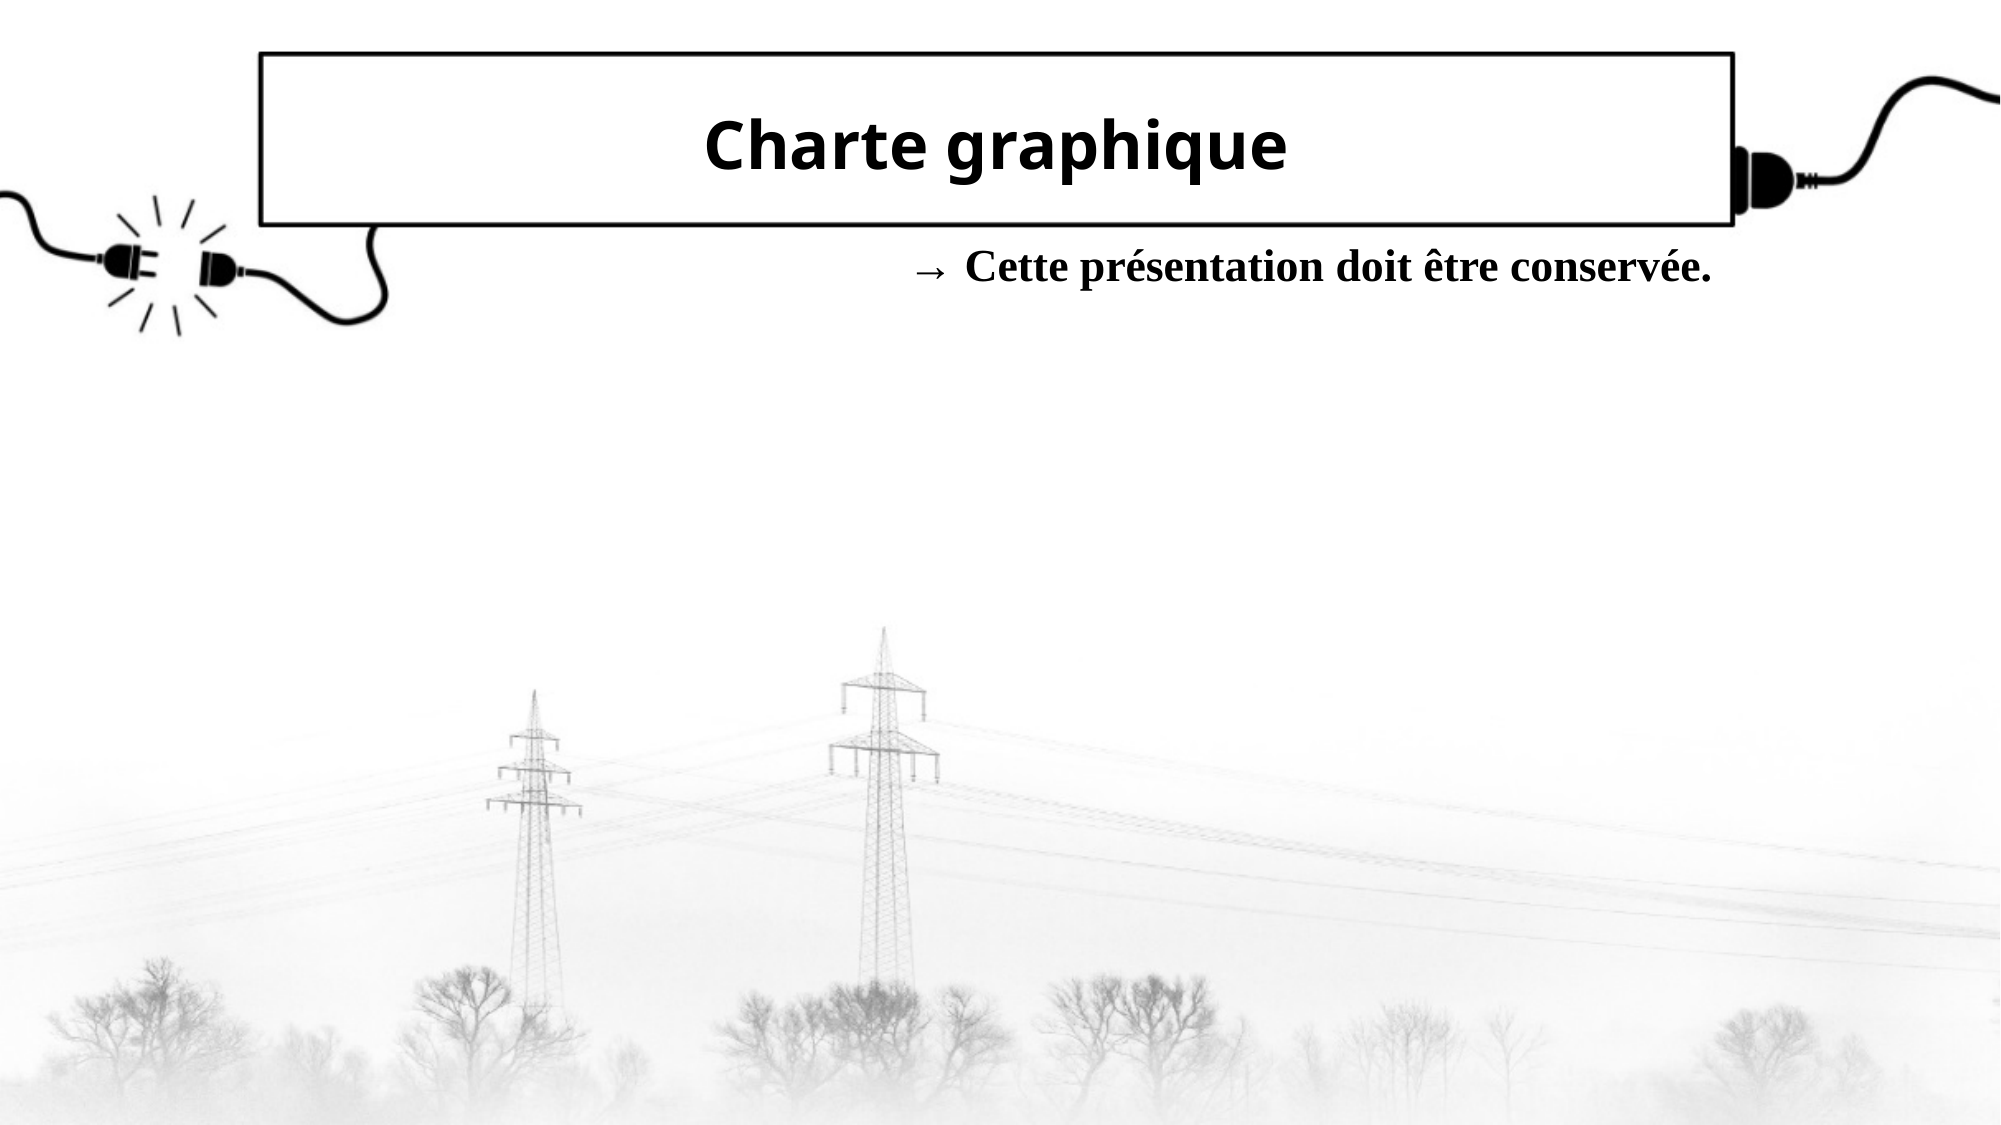

Charte graphique
→ Cette présentation doit être conservée.